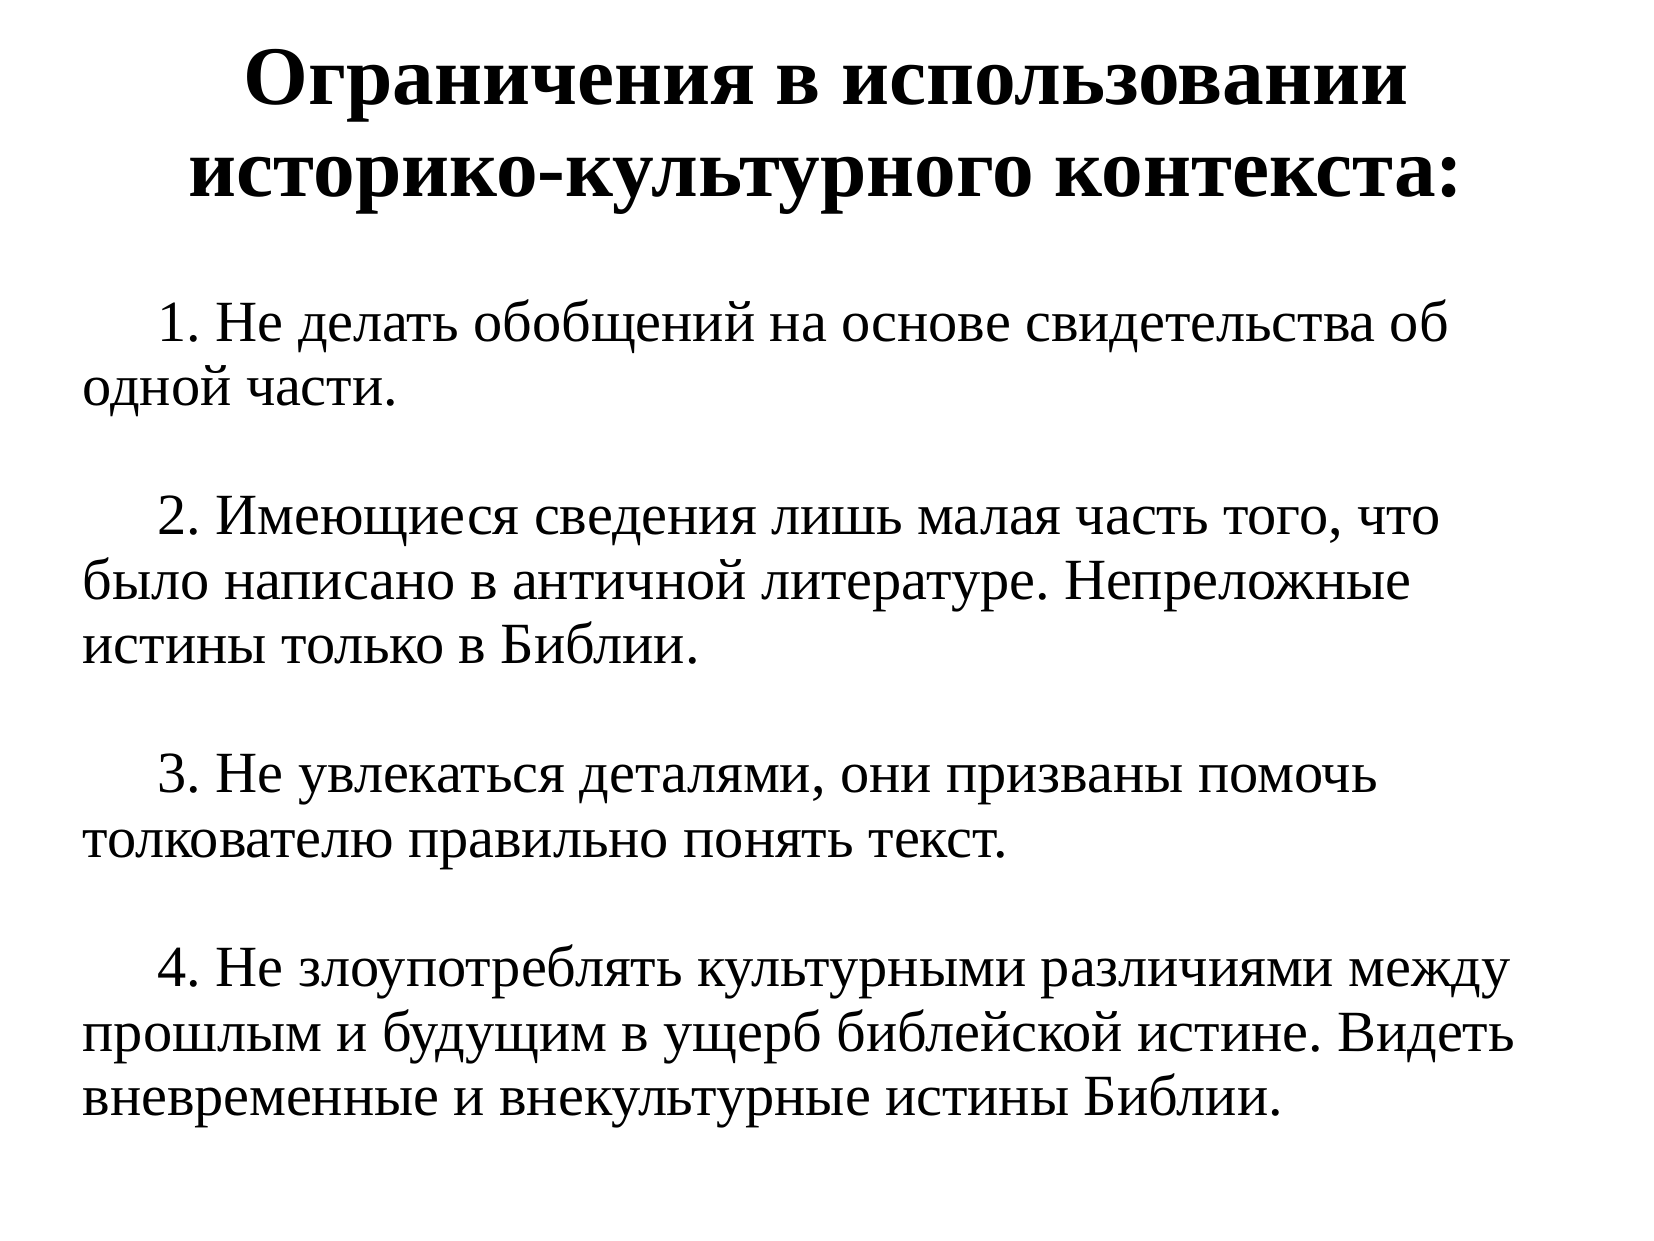

# Ограничения в использовании историко-культурного контекста:
	1. Не делать обобщений на основе свидетельства об одной части.
	2. Имеющиеся сведения лишь малая часть того, что было написано в античной литературе. Непреложные истины только в Библии.
	3. Не увлекаться деталями, они призваны помочь толкователю правильно понять текст.
	4. Не злоупотреблять культурными различиями между прошлым и будущим в ущерб библейской истине. Видеть вневременные и внекультурные истины Библии.